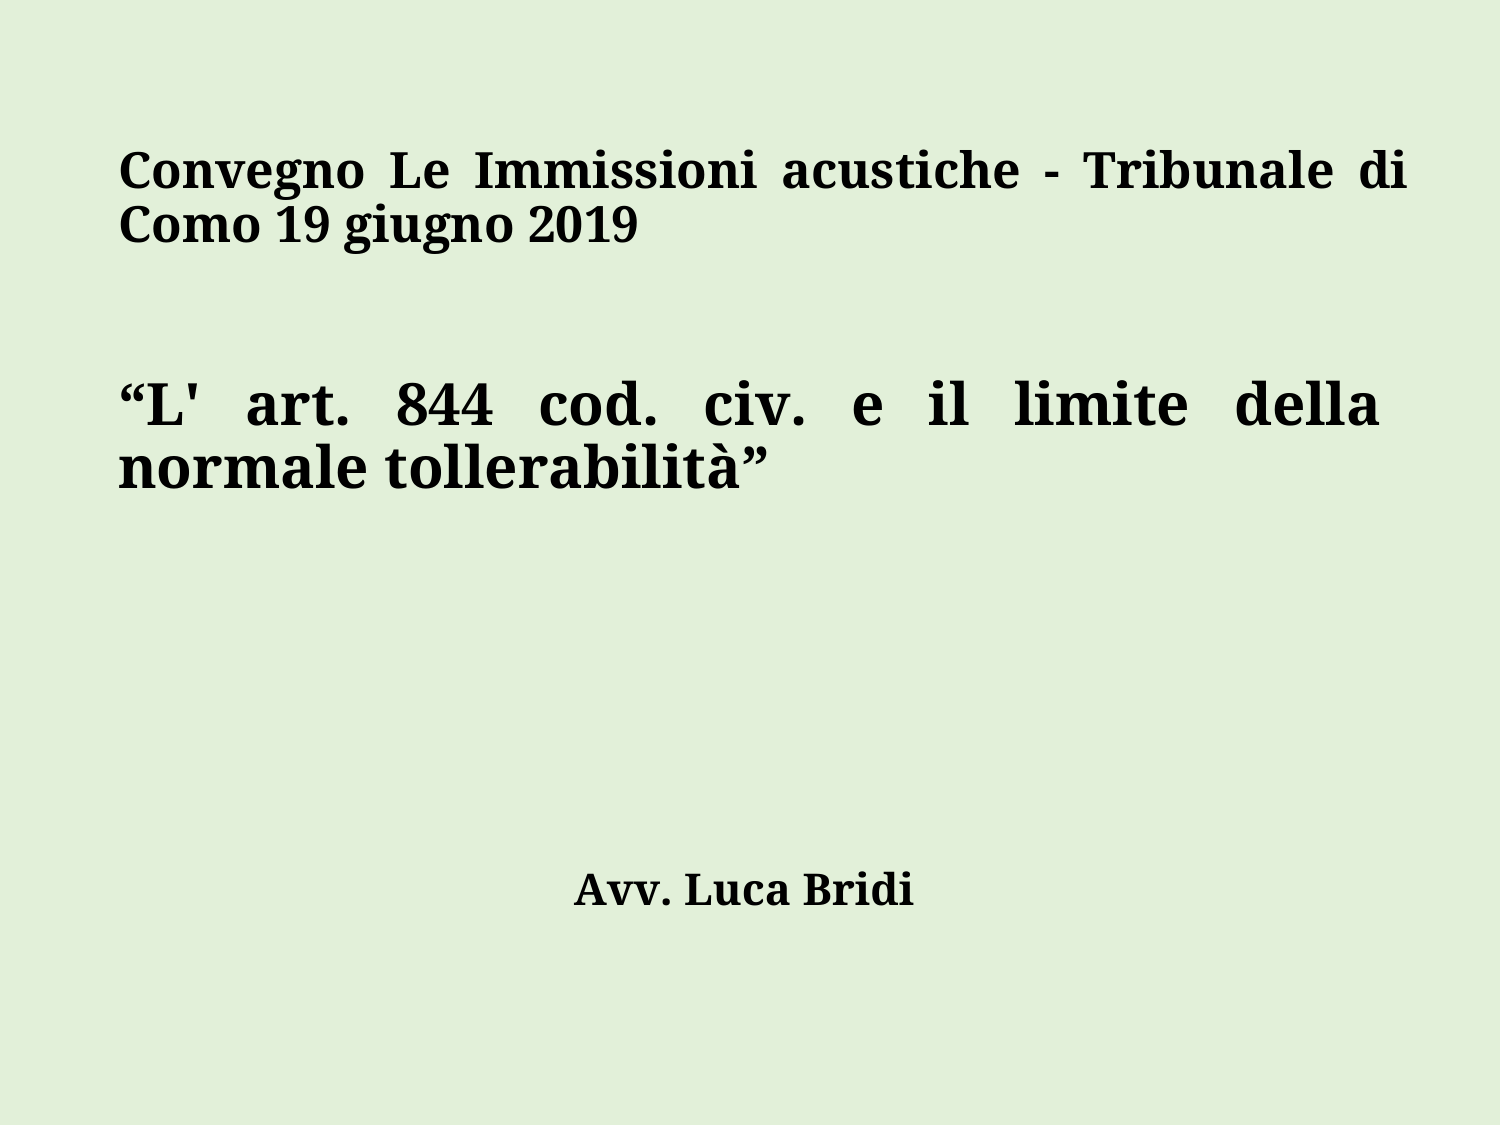

# Convegno Le Immissioni acustiche - Tribunale di Como 19 giugno 2019
“L' art. 844 cod. civ. e il limite della normale tollerabilità”
Avv. Luca Bridi